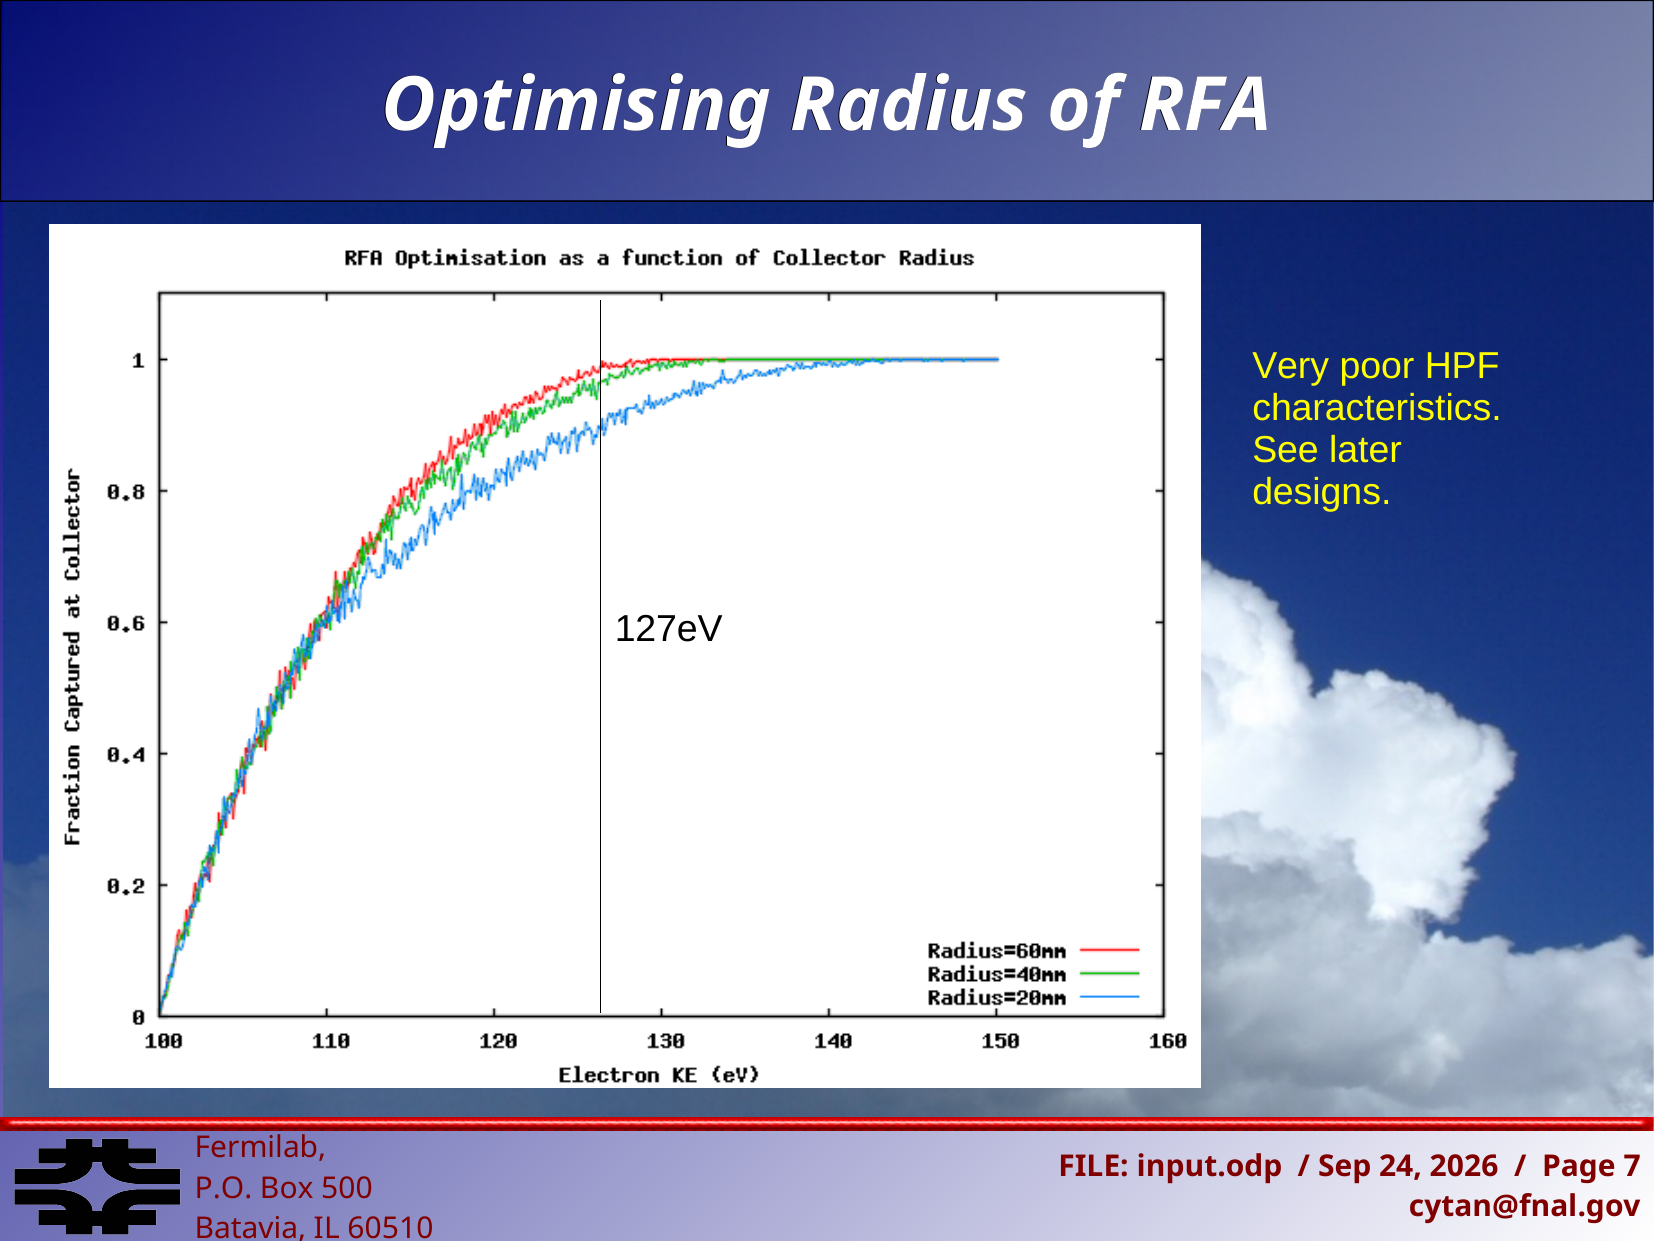

# Optimising Radius of RFA
Very poor HPF characteristics. See later designs.
127eV